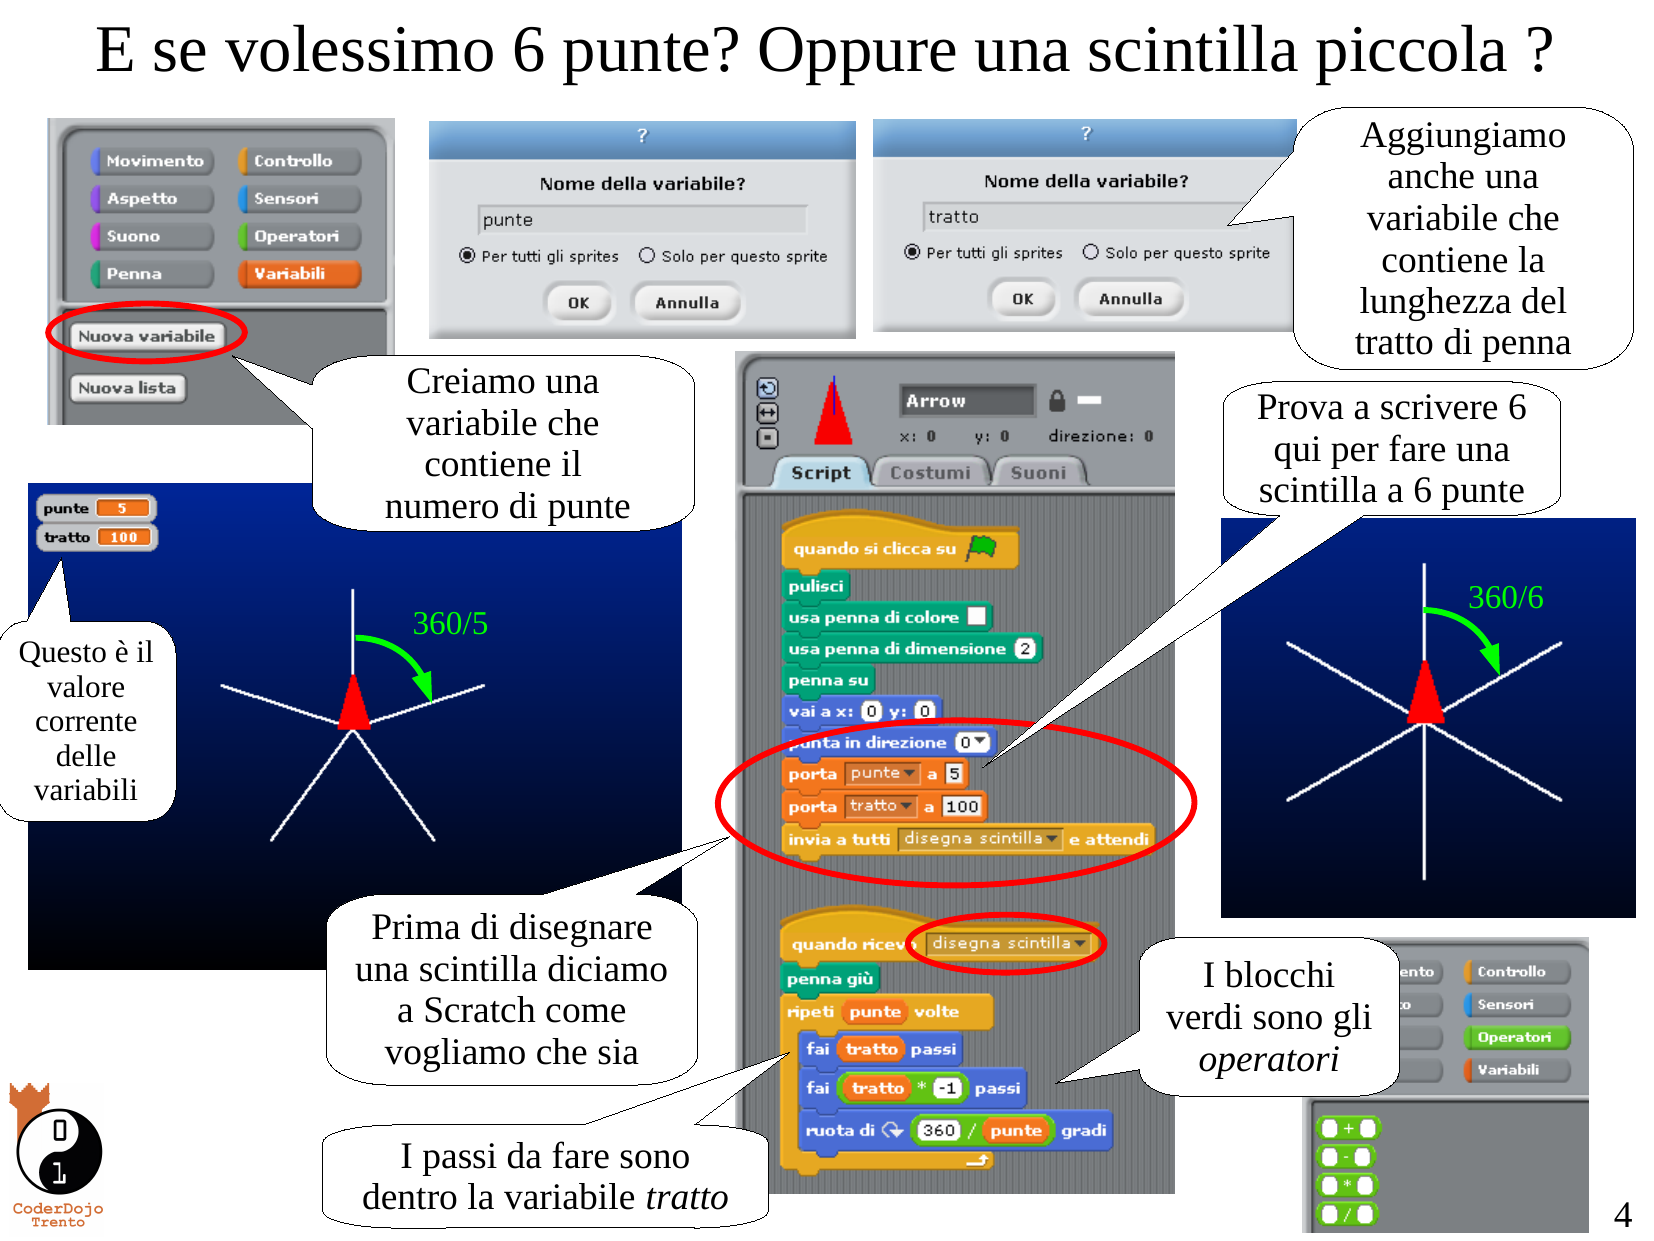

E se volessimo 6 punte? Oppure una scintilla piccola ?
Aggiungiamo anche una variabile che contiene la lunghezza del tratto di penna
Prova a scrivere 6 qui per fare una scintilla a 6 punte
Prima di disegnare una scintilla diciamo a Scratch come vogliamo che sia
I blocchi verdi sono gli operatori
I passi da fare sono dentro la variabile tratto
Creiamo una variabile che contiene il
 numero di punte
360/5
360/6
Questo è il valore corrente delle variabili
4